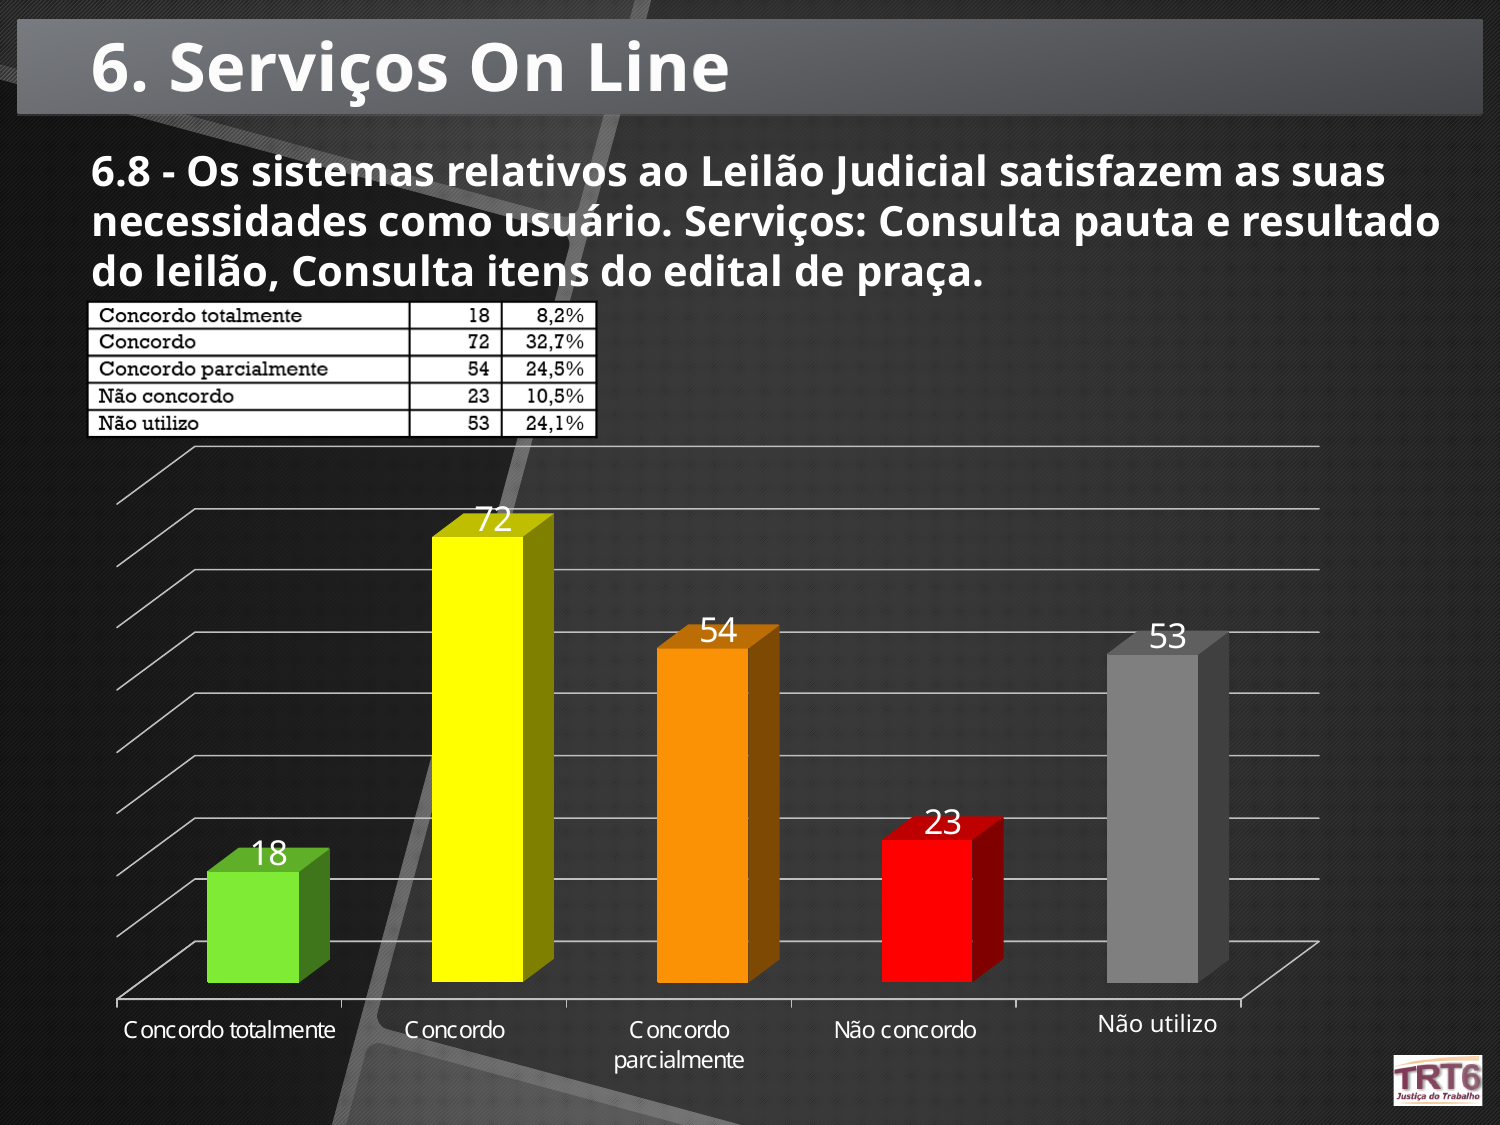

6. Serviços On Line
6.8 - Os sistemas relativos ao Leilão Judicial satisfazem as suas necessidades como usuário. Serviços: Consulta pauta e resultado do leilão, Consulta itens do edital de praça.
Não utilizo